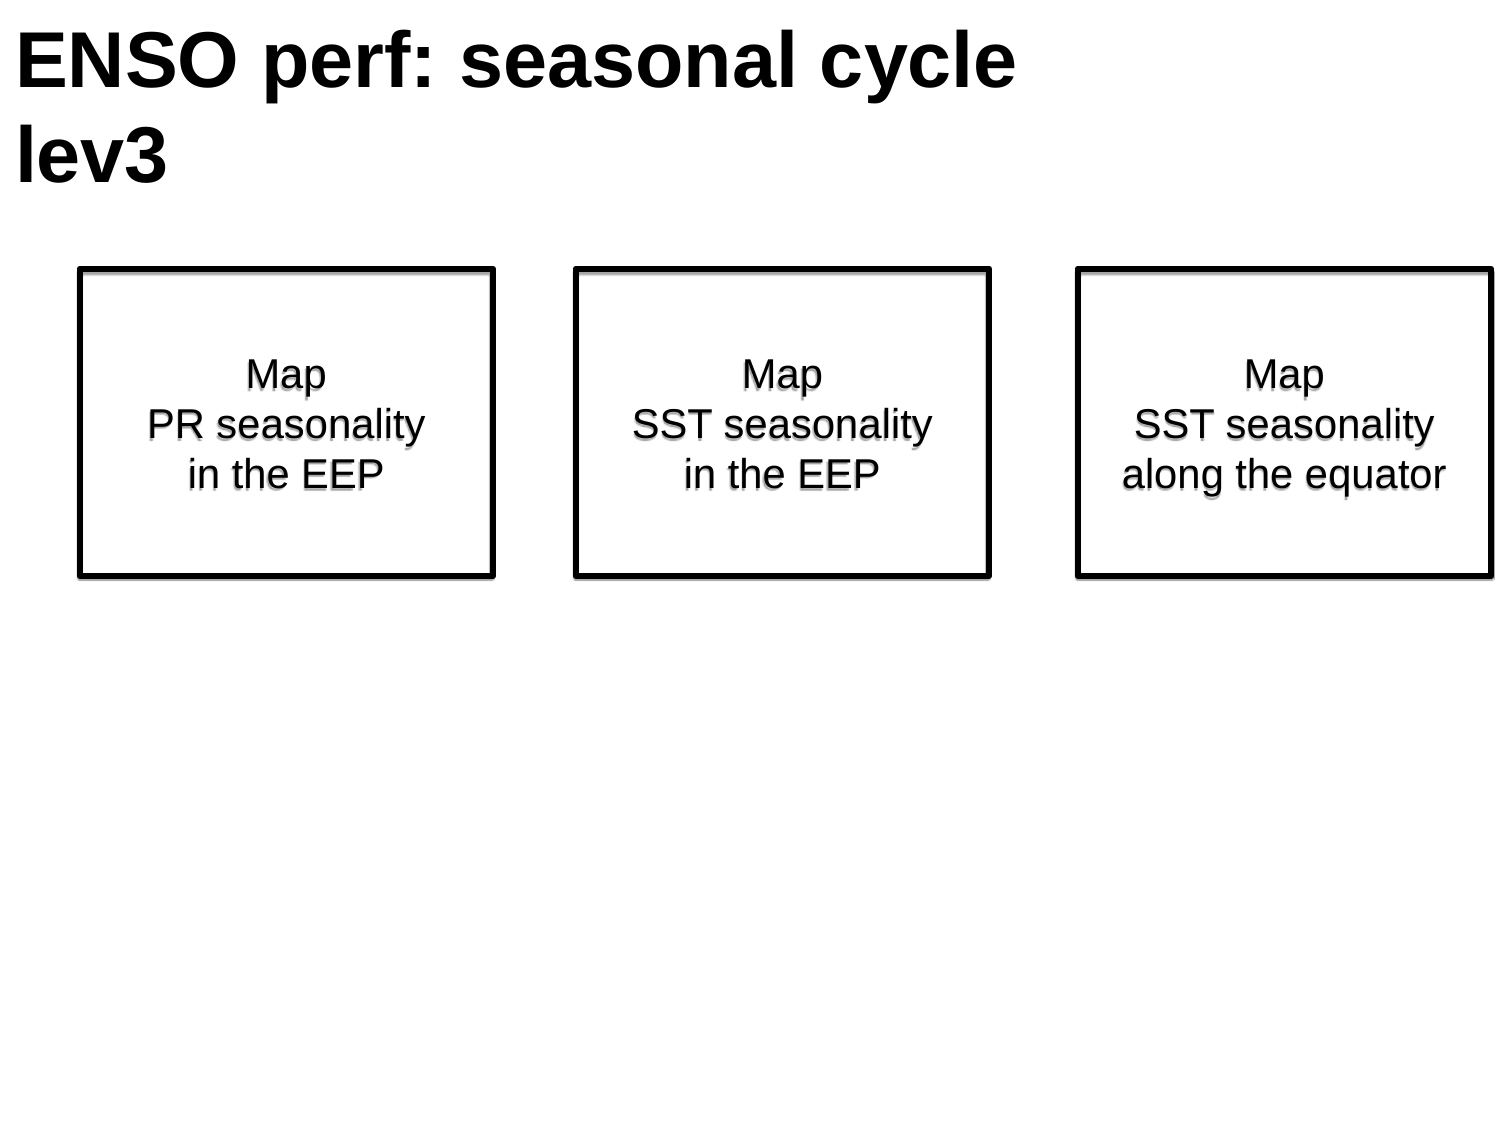

# ENSO perf: seasonal cycle lev3
Map
PR seasonality
in the EEP
Map
SST seasonality
in the EEP
Map
SST seasonality along the equator